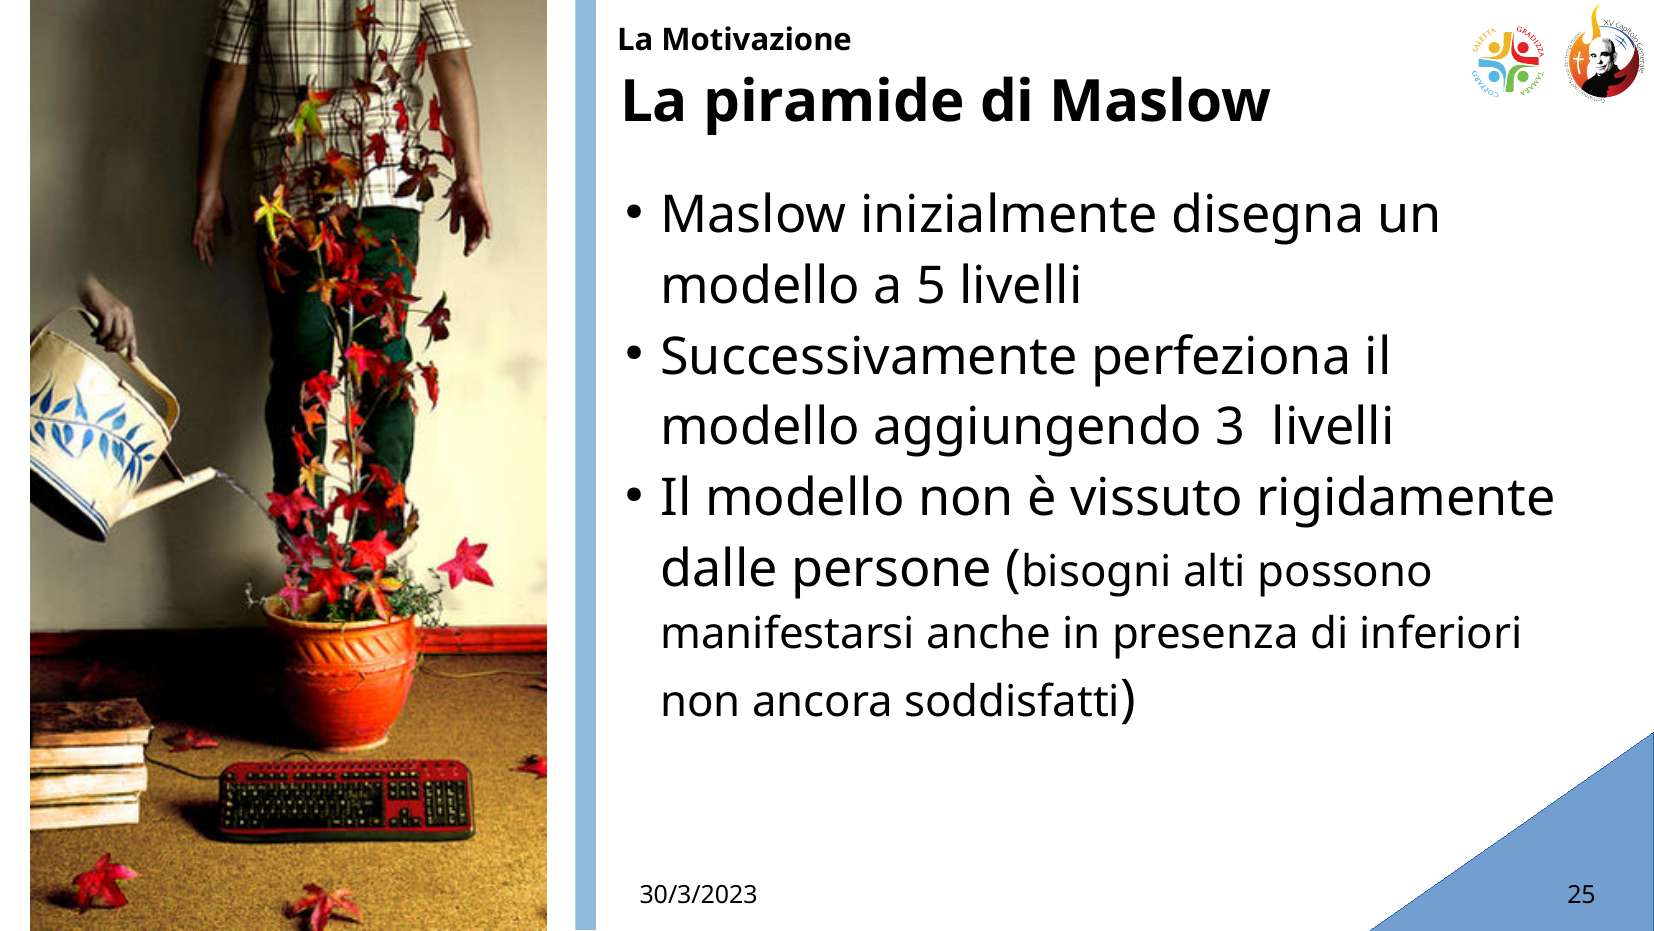

La Motivazione
La piramide di Maslow
# Maslow inizialmente disegna un modello a 5 livelli
Successivamente perfeziona il modello aggiungendo 3 livelli
Il modello non è vissuto rigidamente dalle persone (bisogni alti possono manifestarsi anche in presenza di inferiori non ancora soddisfatti)